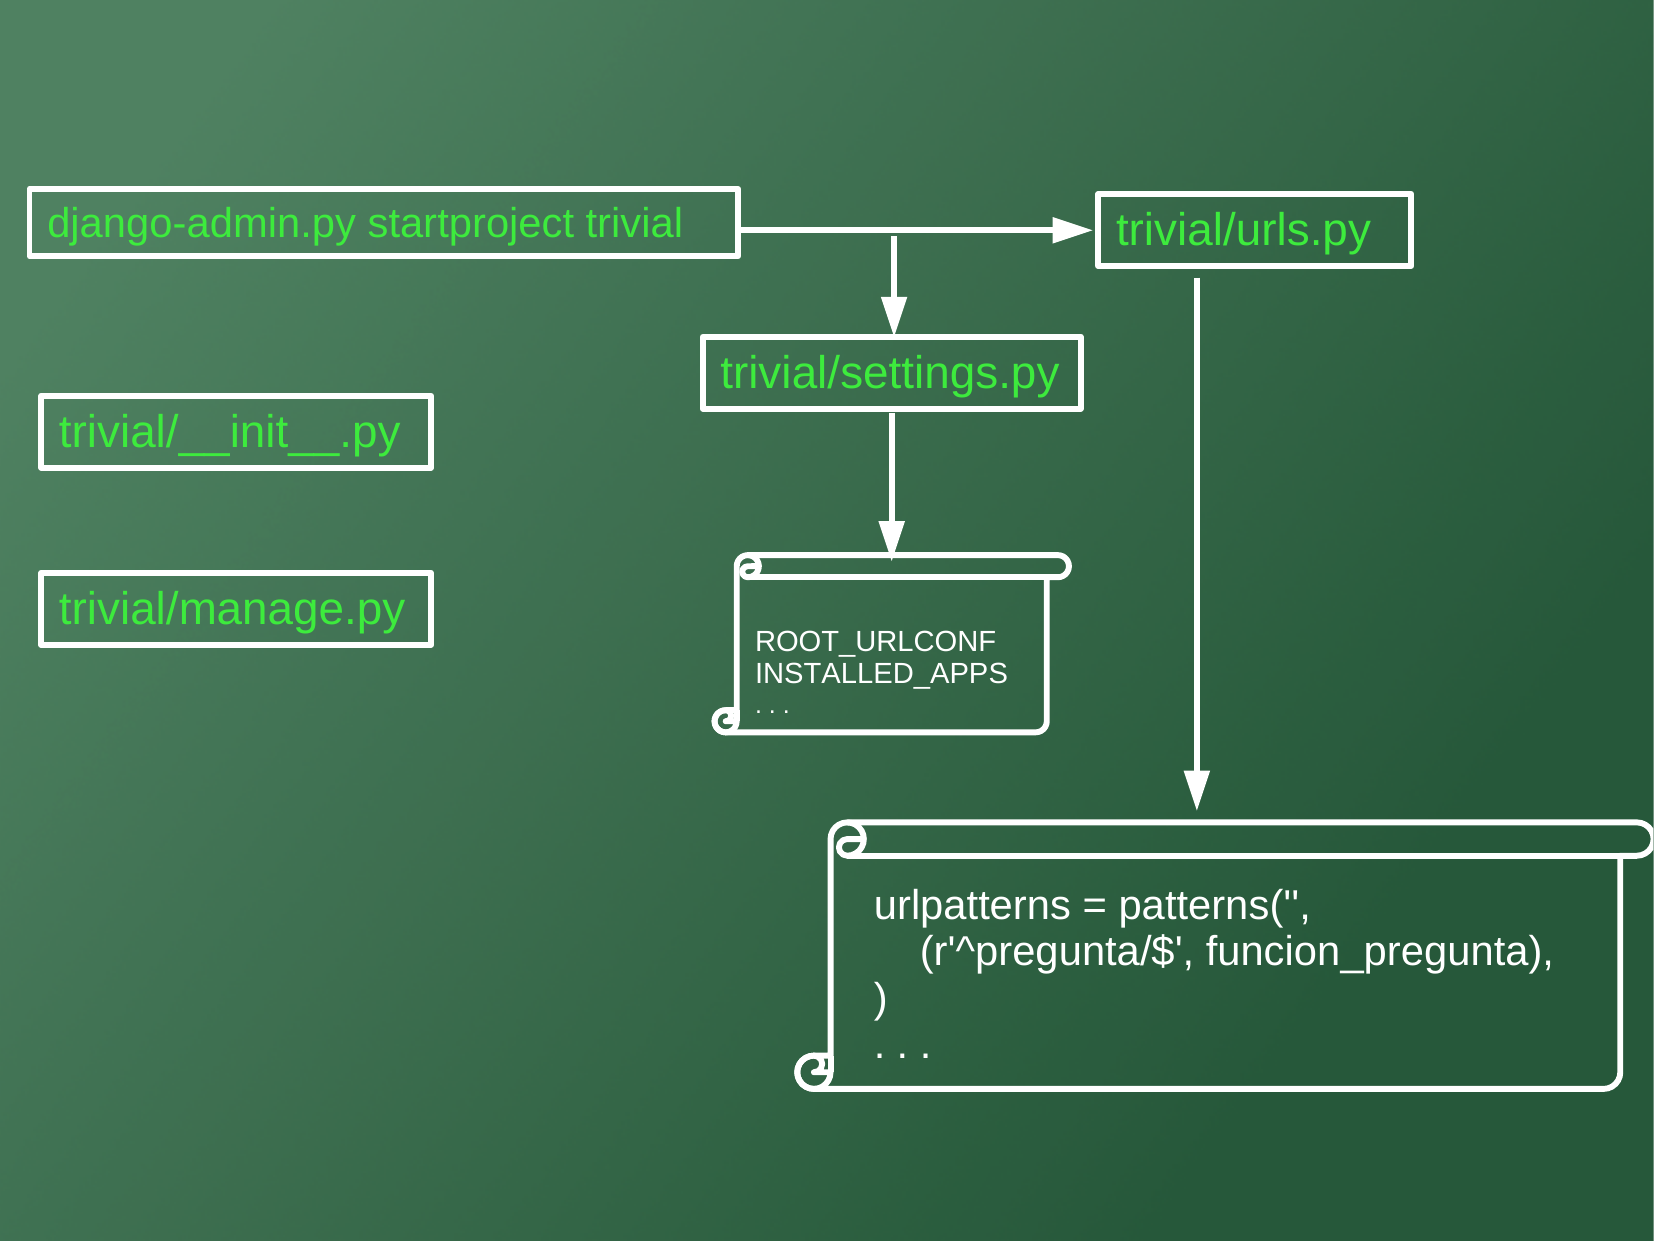

django-admin.py startproject trivial
trivial/urls.py
urlpatterns = patterns('',
 (r'^pregunta/$', funcion_pregunta),
)
. . .
trivial/settings.py
trivial/__init__.py
ROOT_URLCONF
INSTALLED_APPS
. . .
trivial/manage.py